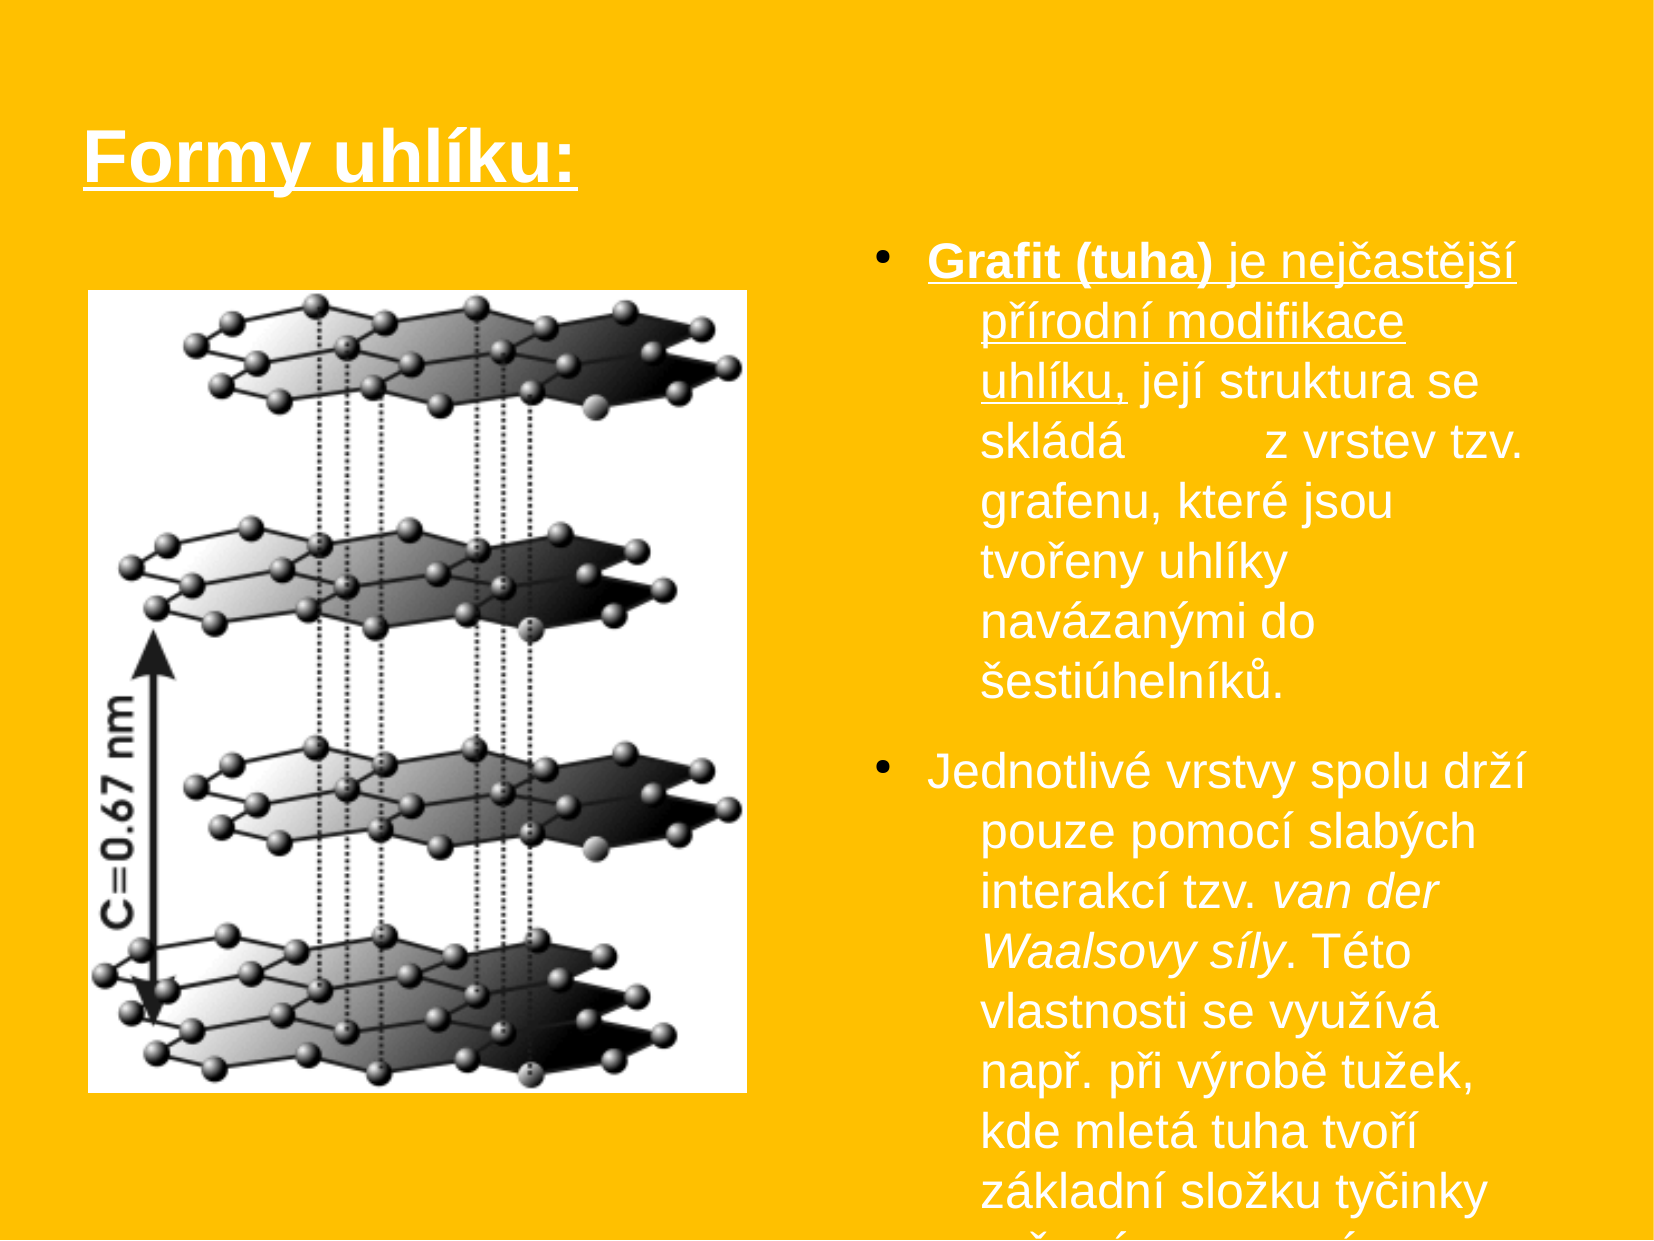

# Formy uhlíku:
Grafit (tuha) je nejčastější přírodní modifikace uhlíku, její struktura se skládá z vrstev tzv. grafenu, které jsou tvořeny uhlíky navázanými do šestiúhelníků.
Jednotlivé vrstvy spolu drží pouze pomocí slabých interakcí tzv. van der Waalsovy síly. Této vlastnosti se využívá např. při výrobě tužek, kde mletá tuha tvoří základní složku tyčinky určené pro psaní a kreslení.
Grafit vede elektrický proud.